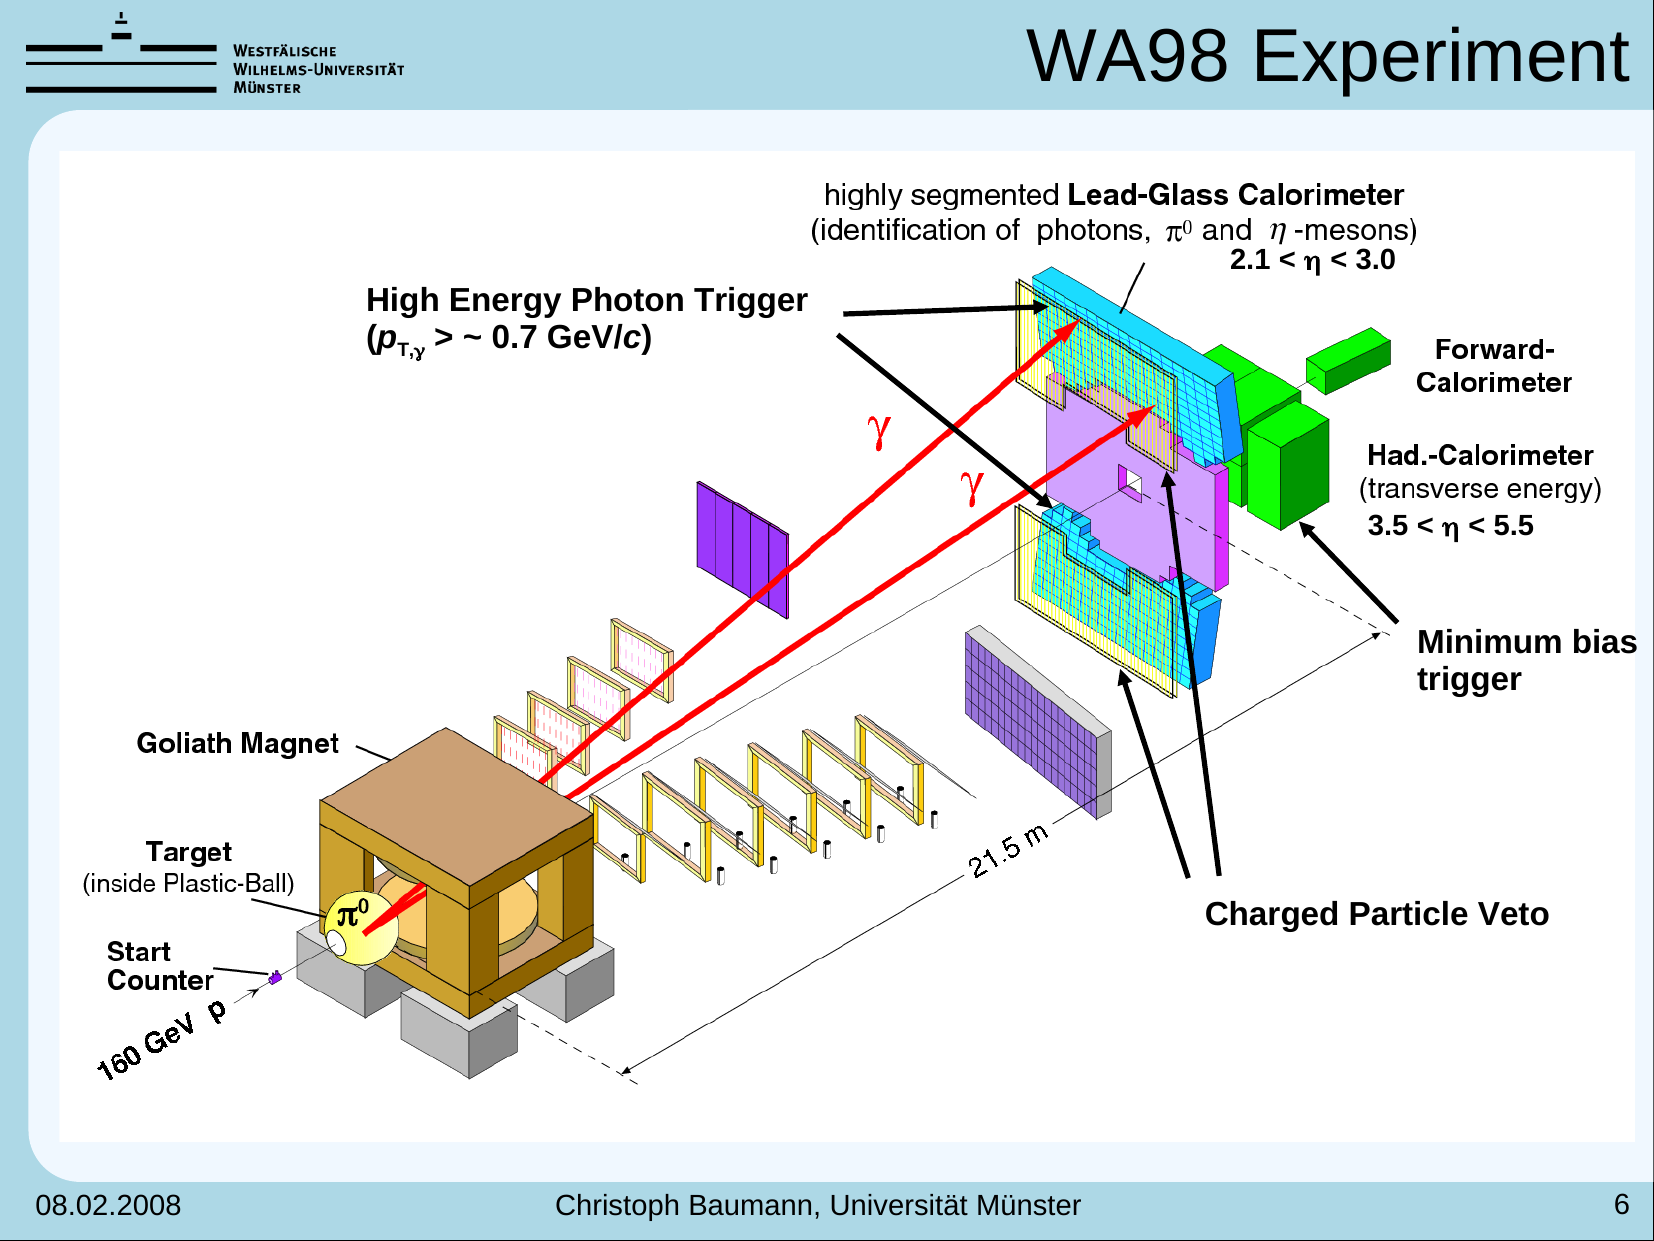

# WA98 Experiment
2.1 <  < 3.0
High Energy Photon Trigger
(pT, > ~ 0.7 GeV/c)
3.5 <  < 5.5
Minimum bias
trigger
Charged Particle Veto
p0
6
08.02.2008
Christoph Baumann, Universität Münster